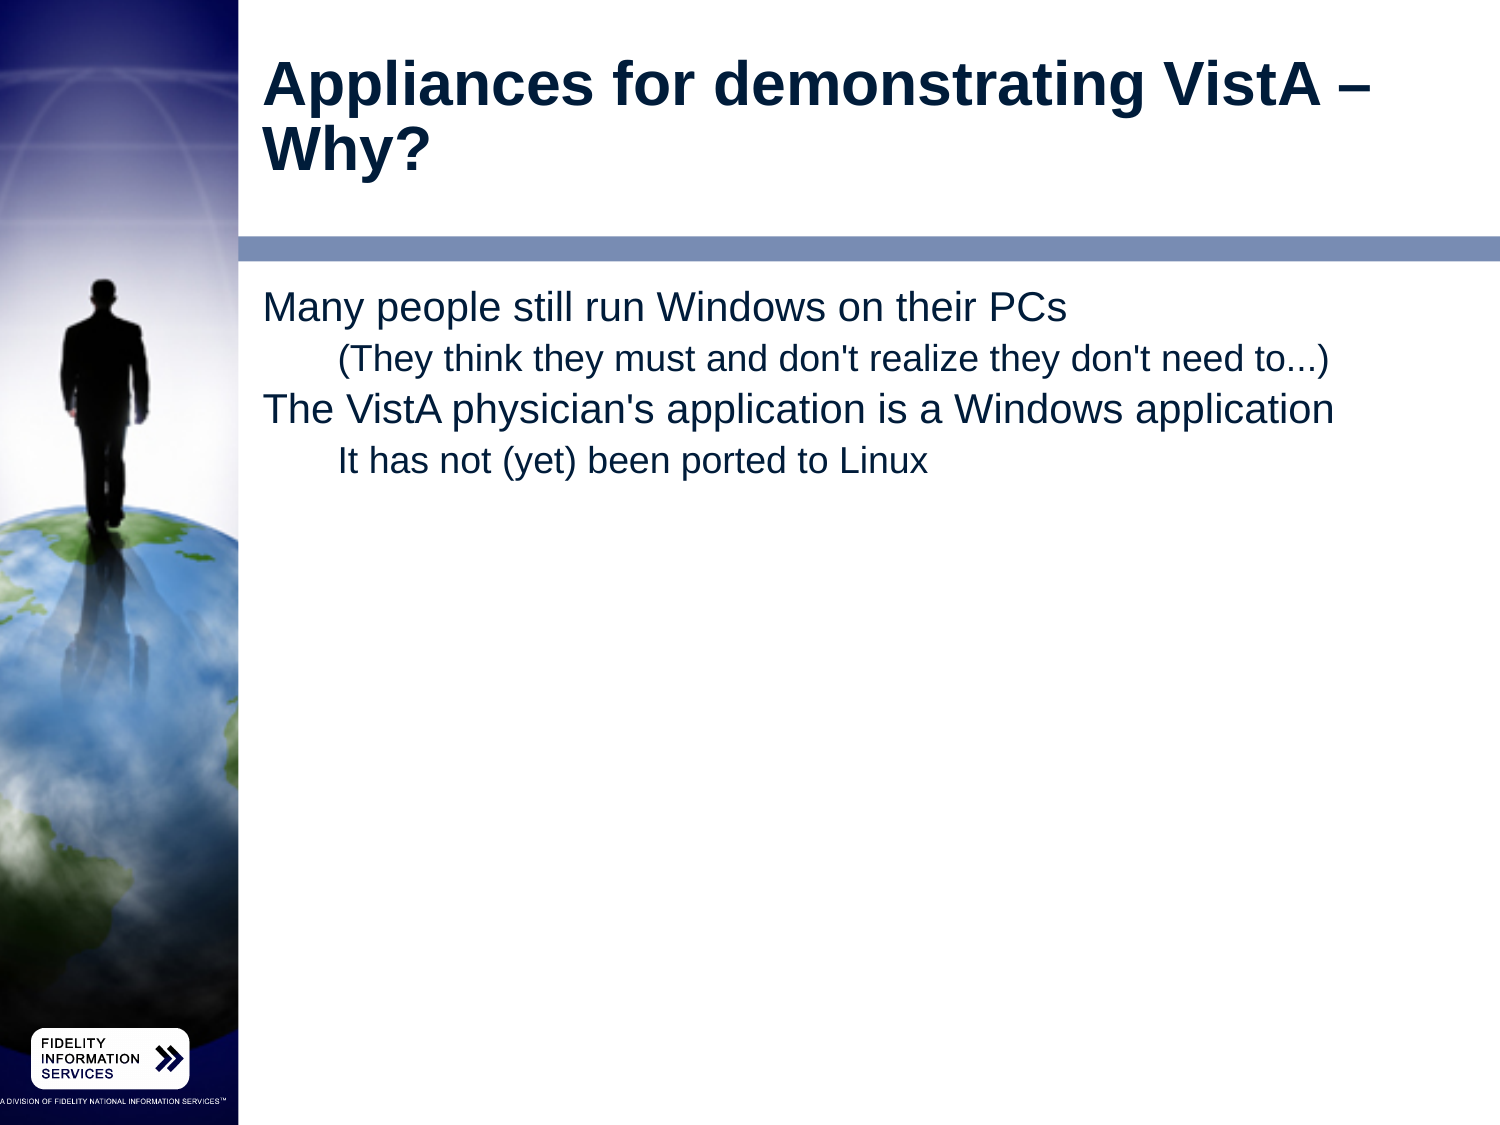

# Appliances for demonstrating VistA – Why?
Many people still run Windows on their PCs
(They think they must and don't realize they don't need to...)
The VistA physician's application is a Windows application
It has not (yet) been ported to Linux